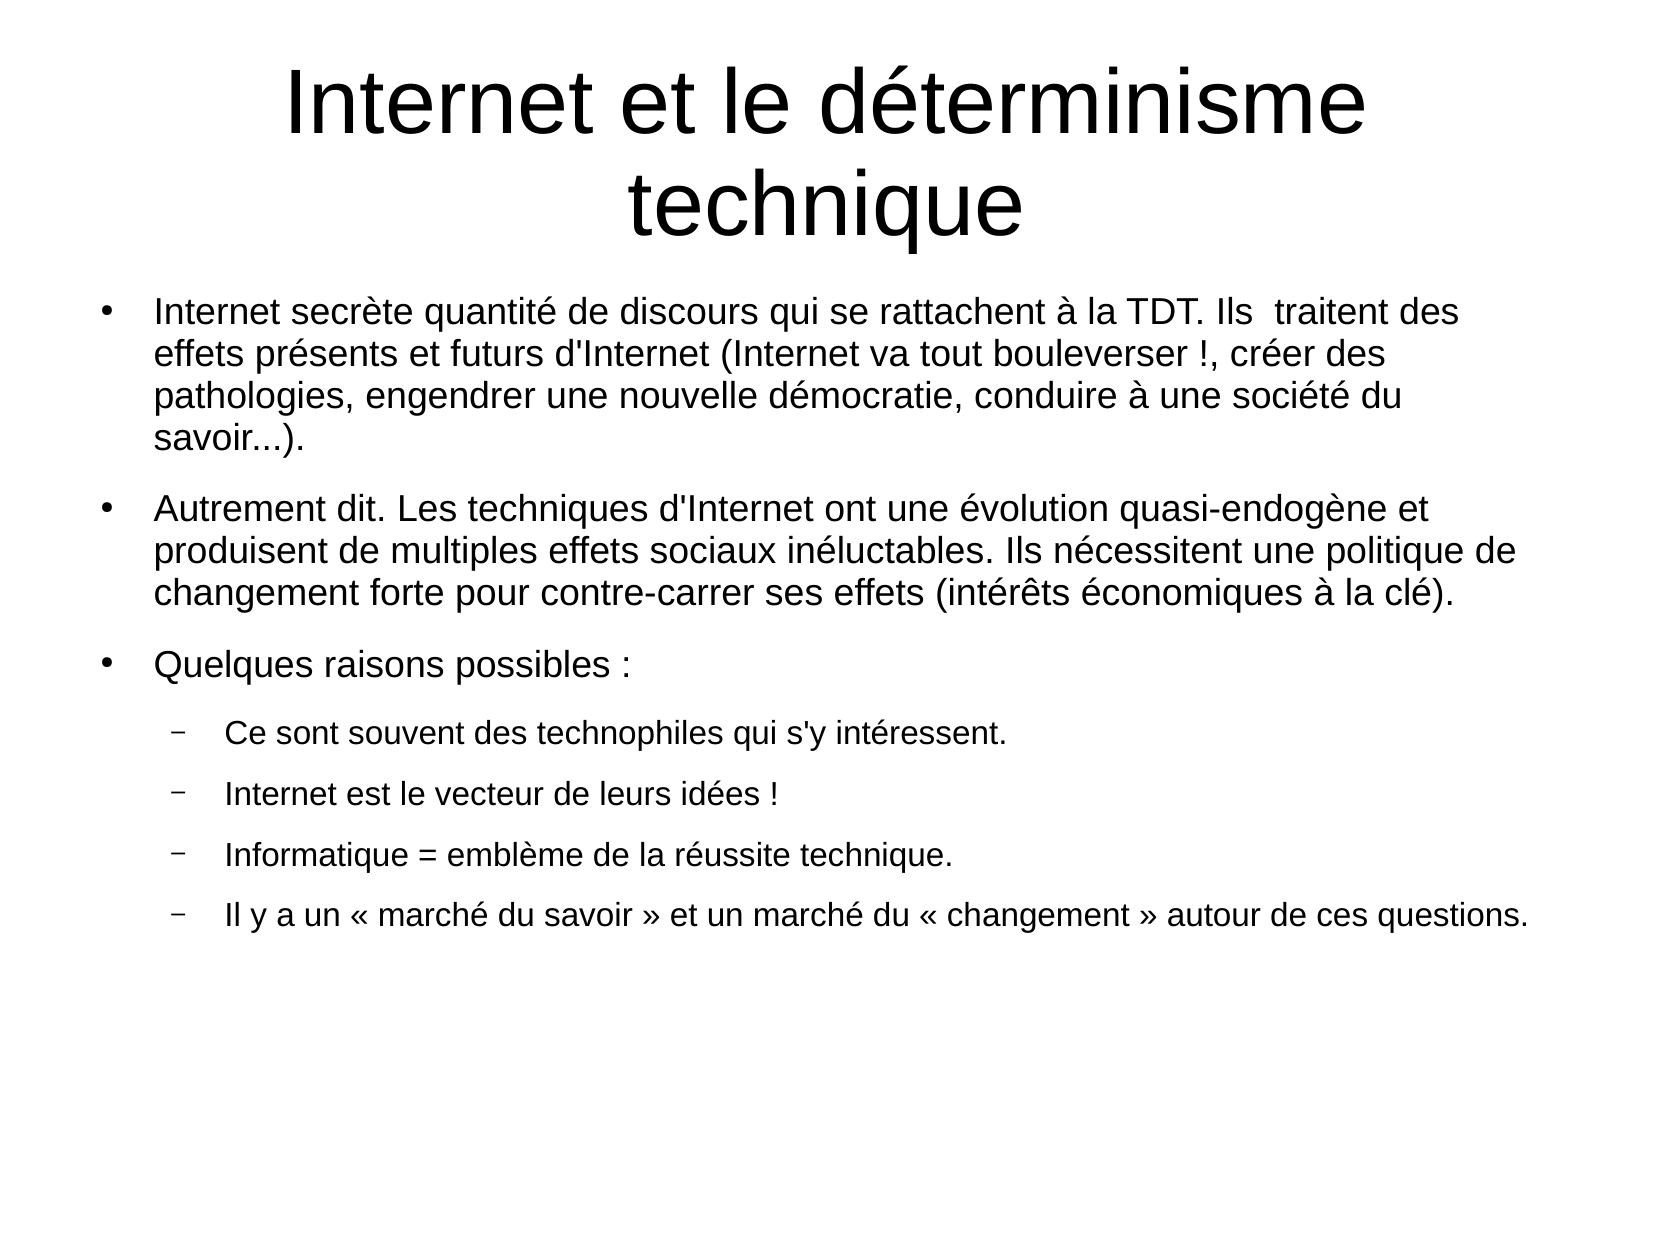

# Internet et le déterminisme technique
Internet secrète quantité de discours qui se rattachent à la TDT. Ils traitent des effets présents et futurs d'Internet (Internet va tout bouleverser !, créer des pathologies, engendrer une nouvelle démocratie, conduire à une société du savoir...).
Autrement dit. Les techniques d'Internet ont une évolution quasi-endogène et produisent de multiples effets sociaux inéluctables. Ils nécessitent une politique de changement forte pour contre-carrer ses effets (intérêts économiques à la clé).
Quelques raisons possibles :
Ce sont souvent des technophiles qui s'y intéressent.
Internet est le vecteur de leurs idées !
Informatique = emblème de la réussite technique.
Il y a un « marché du savoir » et un marché du « changement » autour de ces questions.